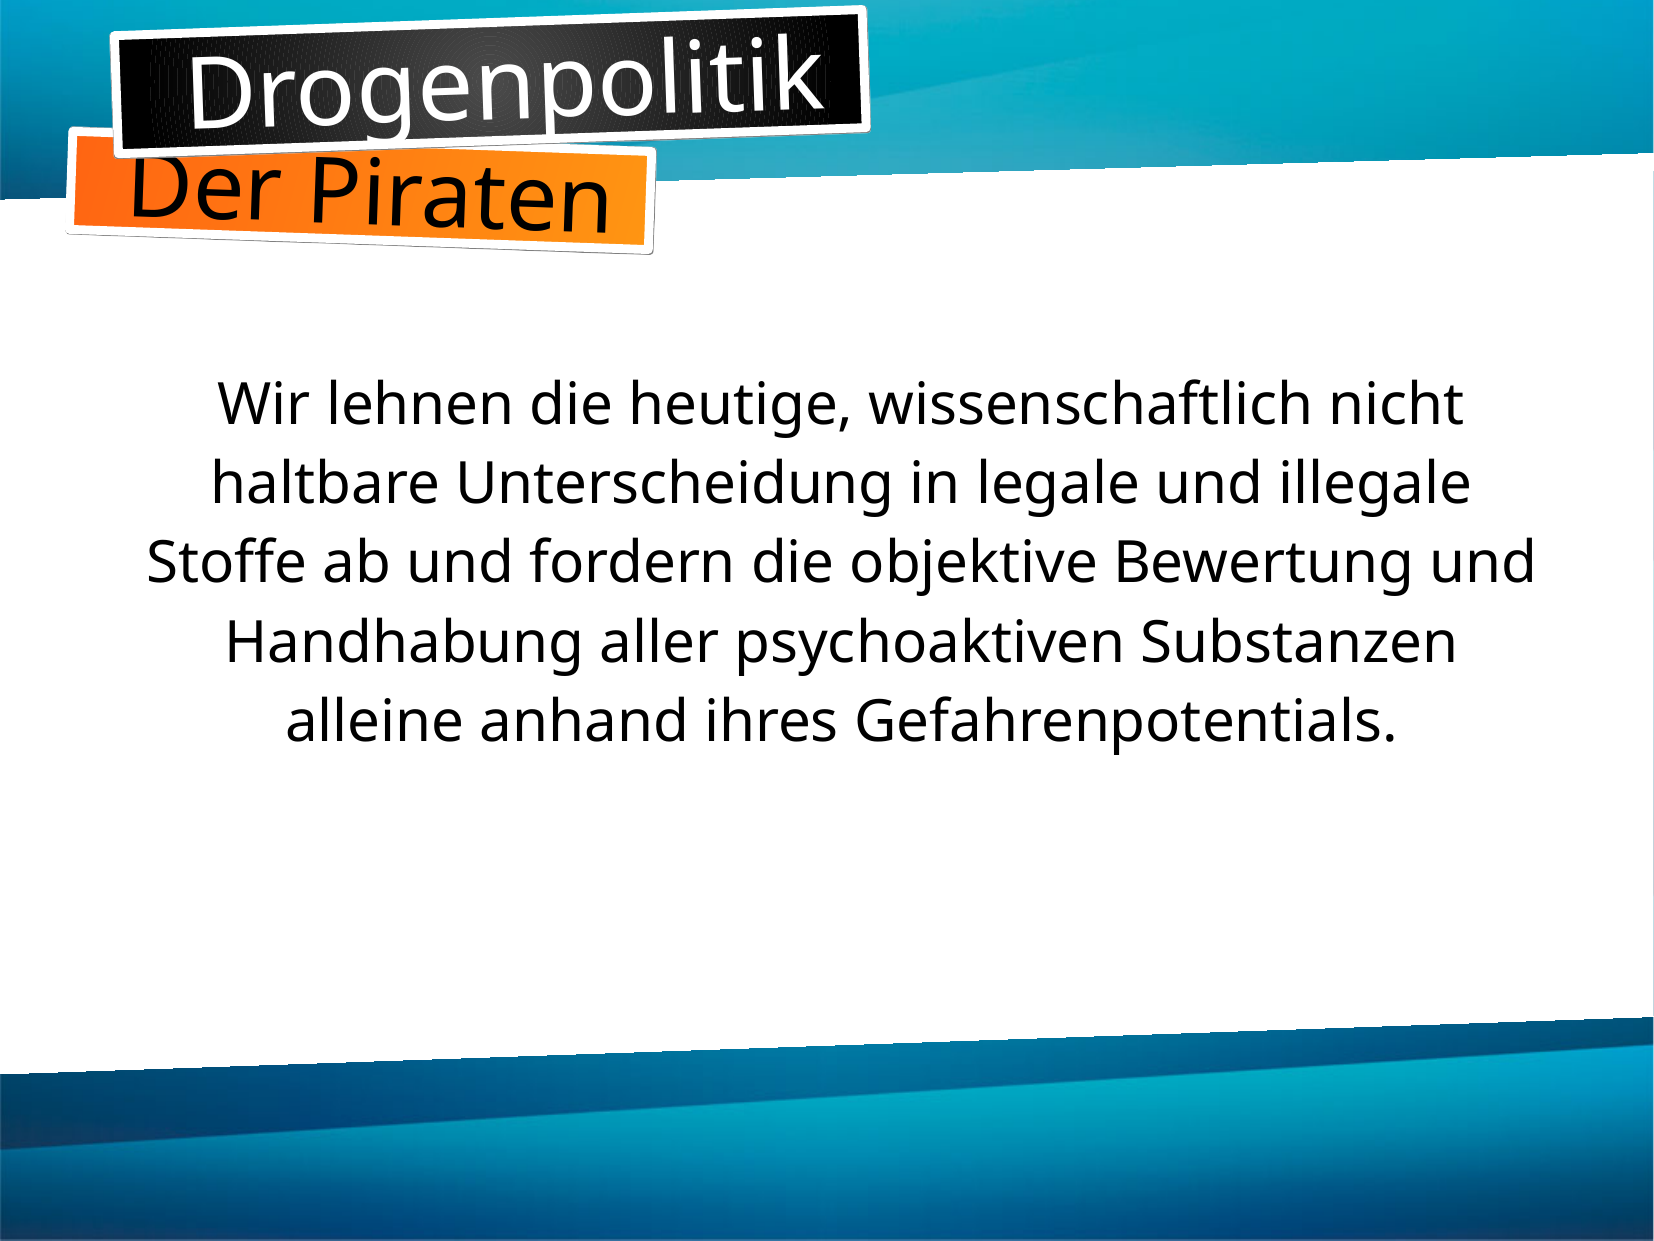

Drogenpolitik
# Der Piraten
Wir lehnen die heutige, wissenschaftlich nicht haltbare Unterscheidung in legale und illegale Stoffe ab und fordern die objektive Bewertung und Handhabung aller psychoaktiven Substanzen alleine anhand ihres Gefahrenpotentials.